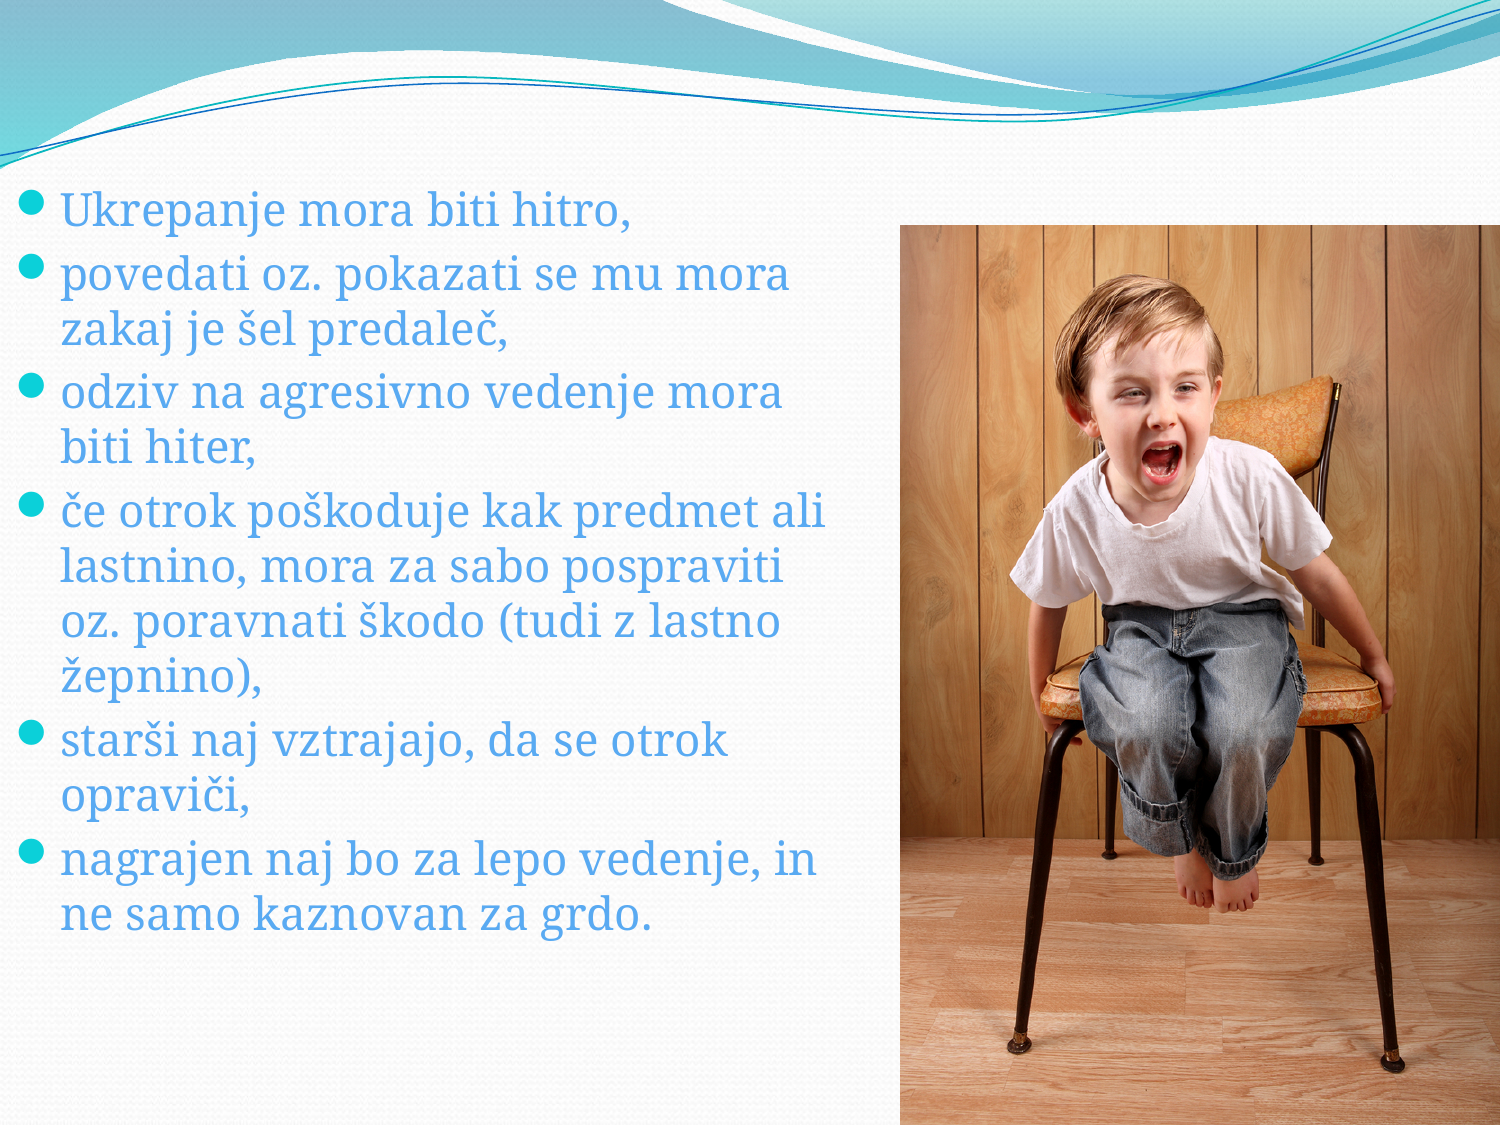

# Ukrepanje mora biti hitro,
povedati oz. pokazati se mu mora zakaj je šel predaleč,
odziv na agresivno vedenje mora biti hiter,
če otrok poškoduje kak predmet ali lastnino, mora za sabo pospraviti oz. poravnati škodo (tudi z lastno žepnino),
starši naj vztrajajo, da se otrok opraviči,
nagrajen naj bo za lepo vedenje, in ne samo kaznovan za grdo.